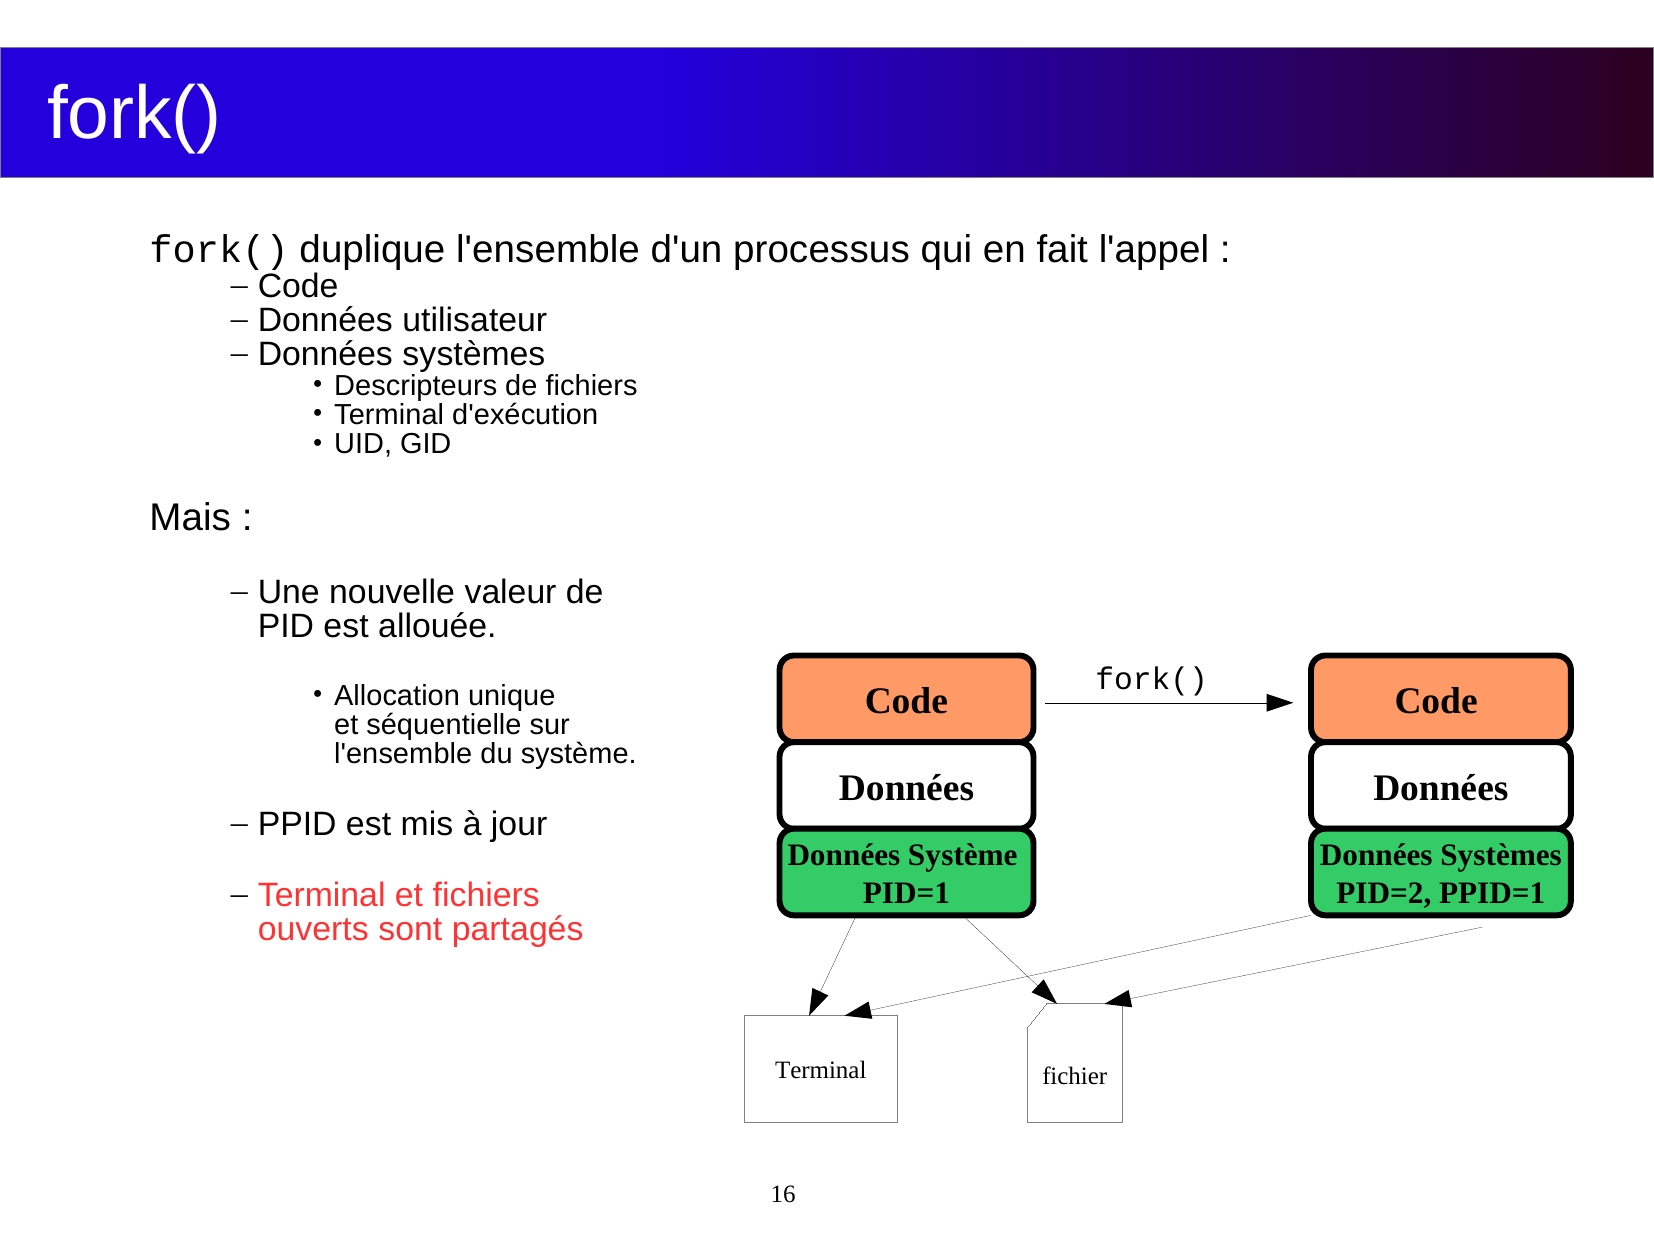

# fork()
fork() duplique l'ensemble d'un processus qui en fait l'appel :
Code
Données utilisateur
Données systèmes
Descripteurs de fichiers
Terminal d'exécution
UID, GID
Mais :
Une nouvelle valeur de
PID est allouée.
Allocation unique
et séquentielle sur
l'ensemble du système.
PPID est mis à jour
Terminal et fichiers
ouverts sont partagés
fork()
Code
Données
Données Système
PID=1
Code
Données
Données Systèmes
PID=2, PPID=1
fichier
Terminal